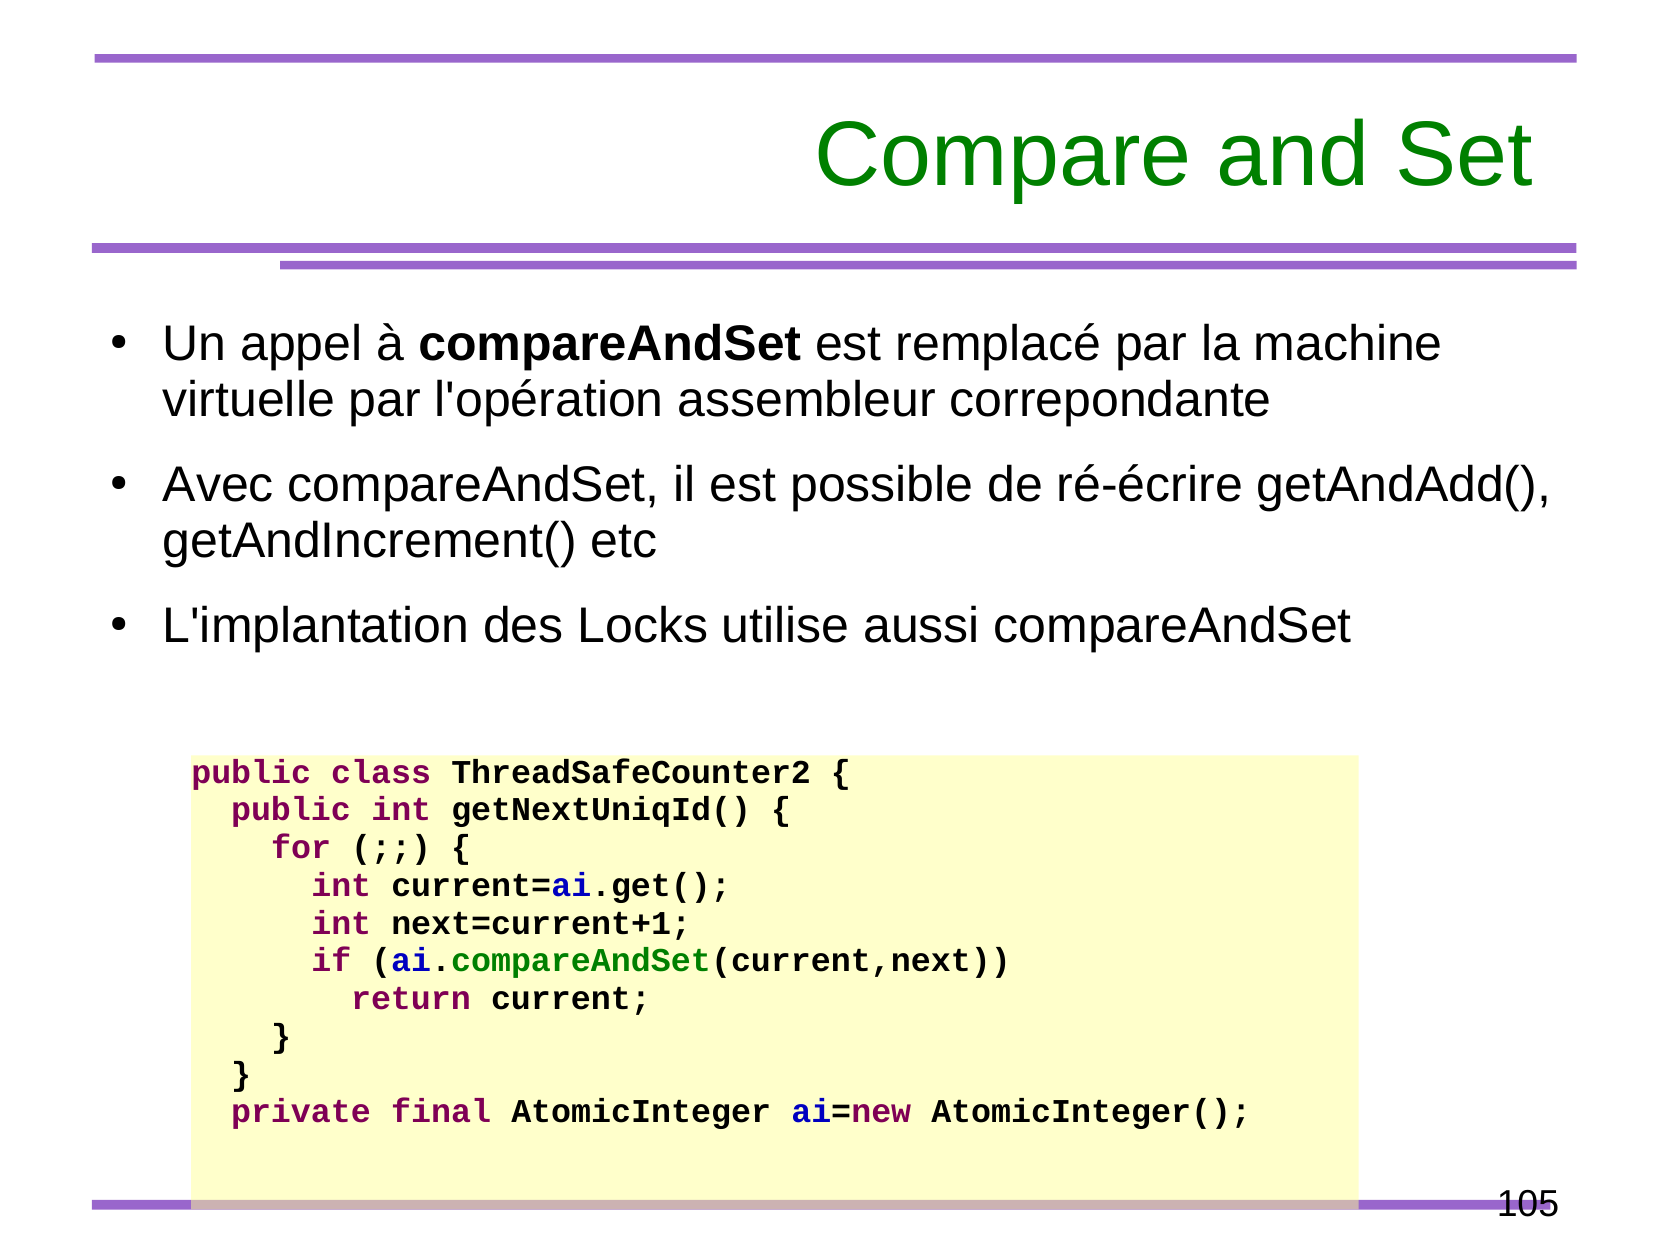

# Compare and Set
Un appel à compareAndSet est remplacé par la machine virtuelle par l'opération assembleur correpondante
Avec compareAndSet, il est possible de ré-écrire getAndAdd(), getAndIncrement() etc
L'implantation des Locks utilise aussi compareAndSet
public class ThreadSafeCounter2 {
 public int getNextUniqId() {
 for (;;) {
 int current=ai.get();
 int next=current+1;
 if (ai.compareAndSet(current,next))
 return current;
 }
 }
 private final AtomicInteger ai=new AtomicInteger();